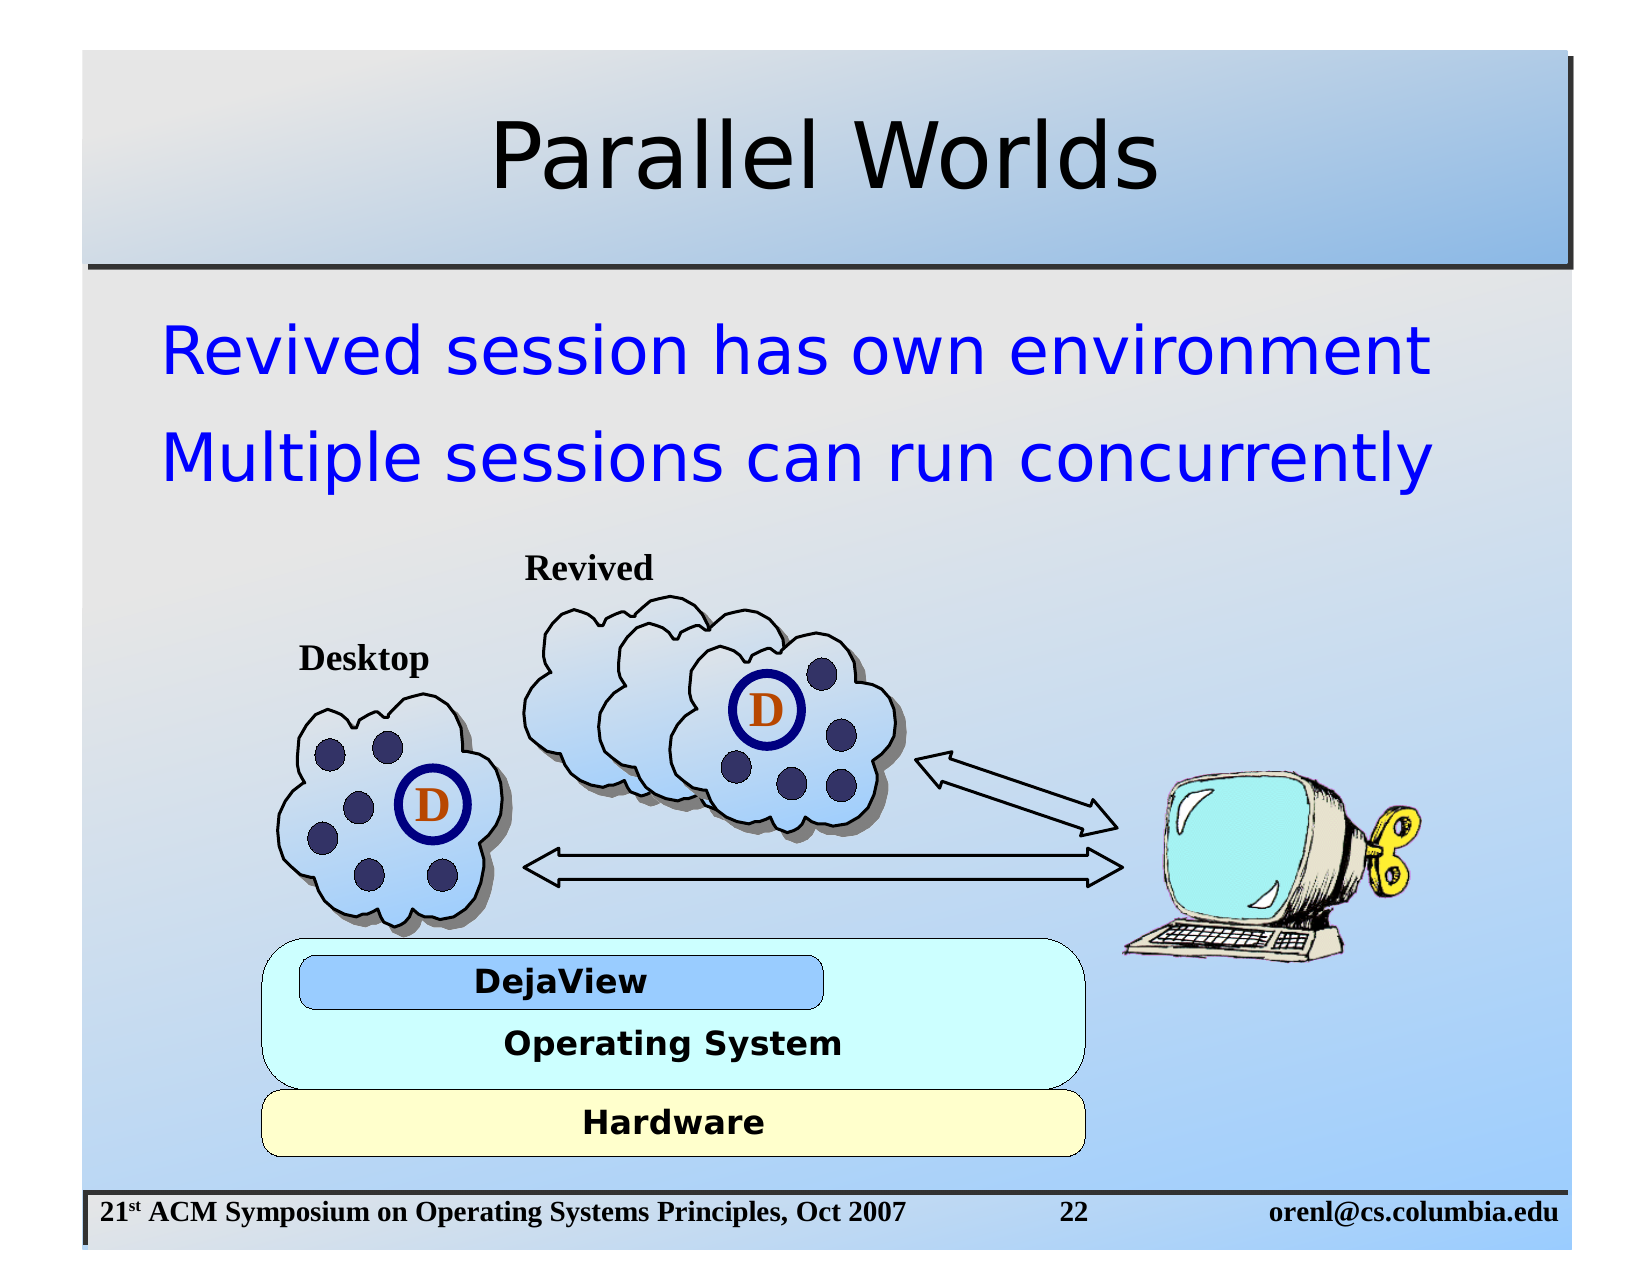

# Parallel Worlds
Revived session has own environment
Multiple sessions can run concurrently
Revived
Desktop
D
D
Operating System
DejaView
Hardware